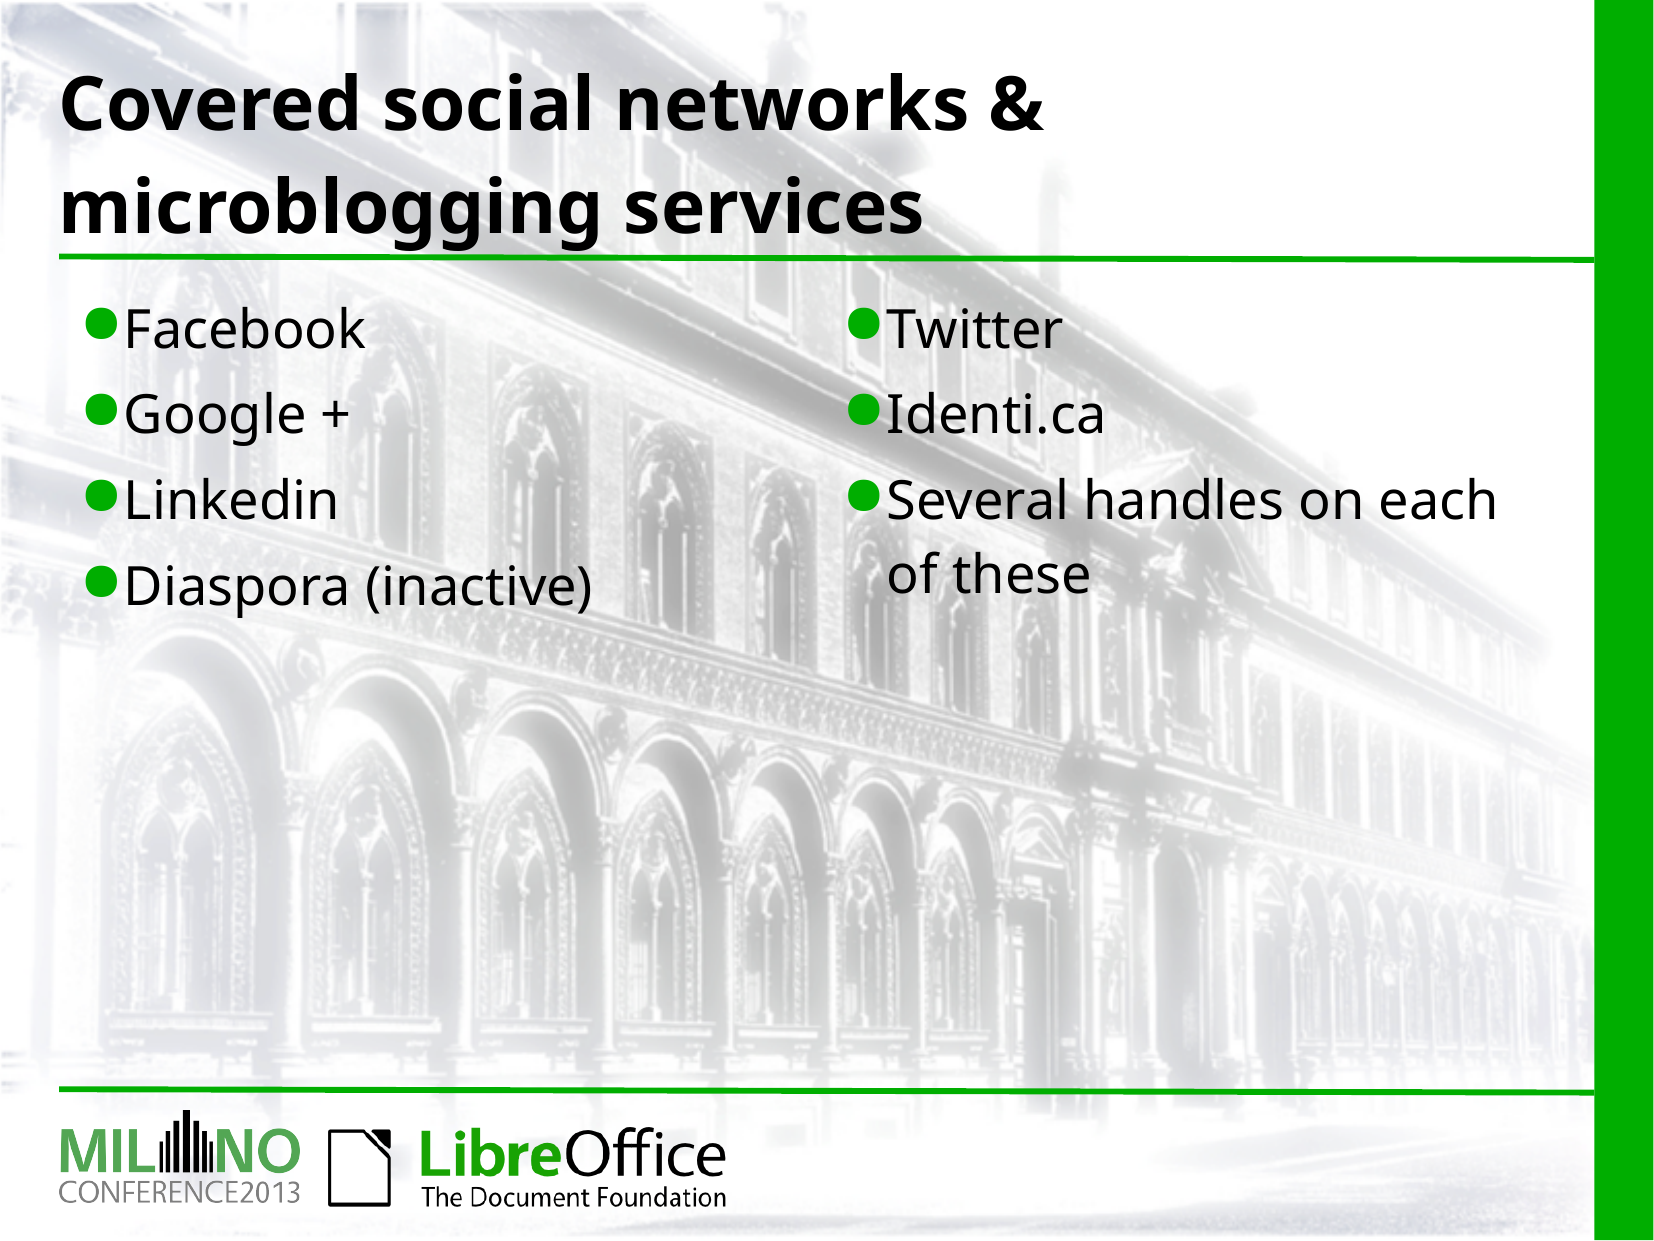

# Covered social networks & microblogging services
Facebook
Google +
Linkedin
Diaspora (inactive)
Twitter
Identi.ca
Several handles on each of these